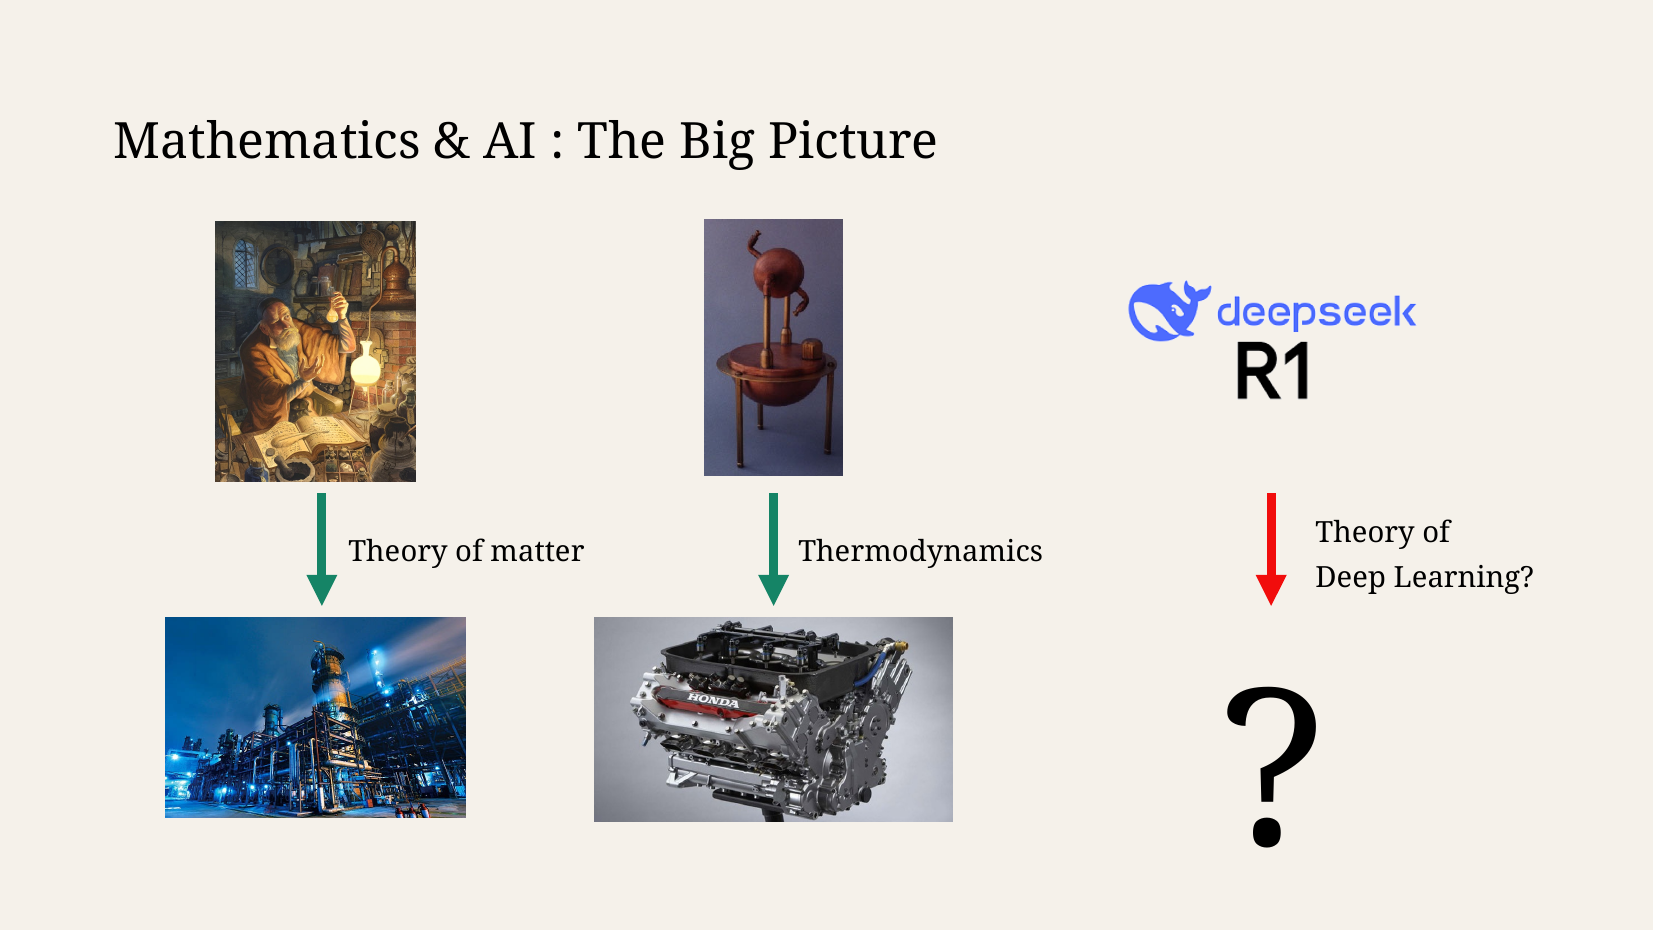

# Mathematics & AI : The Big Picture
Theory of
Deep Learning?
Theory of matter
Thermodynamics
?